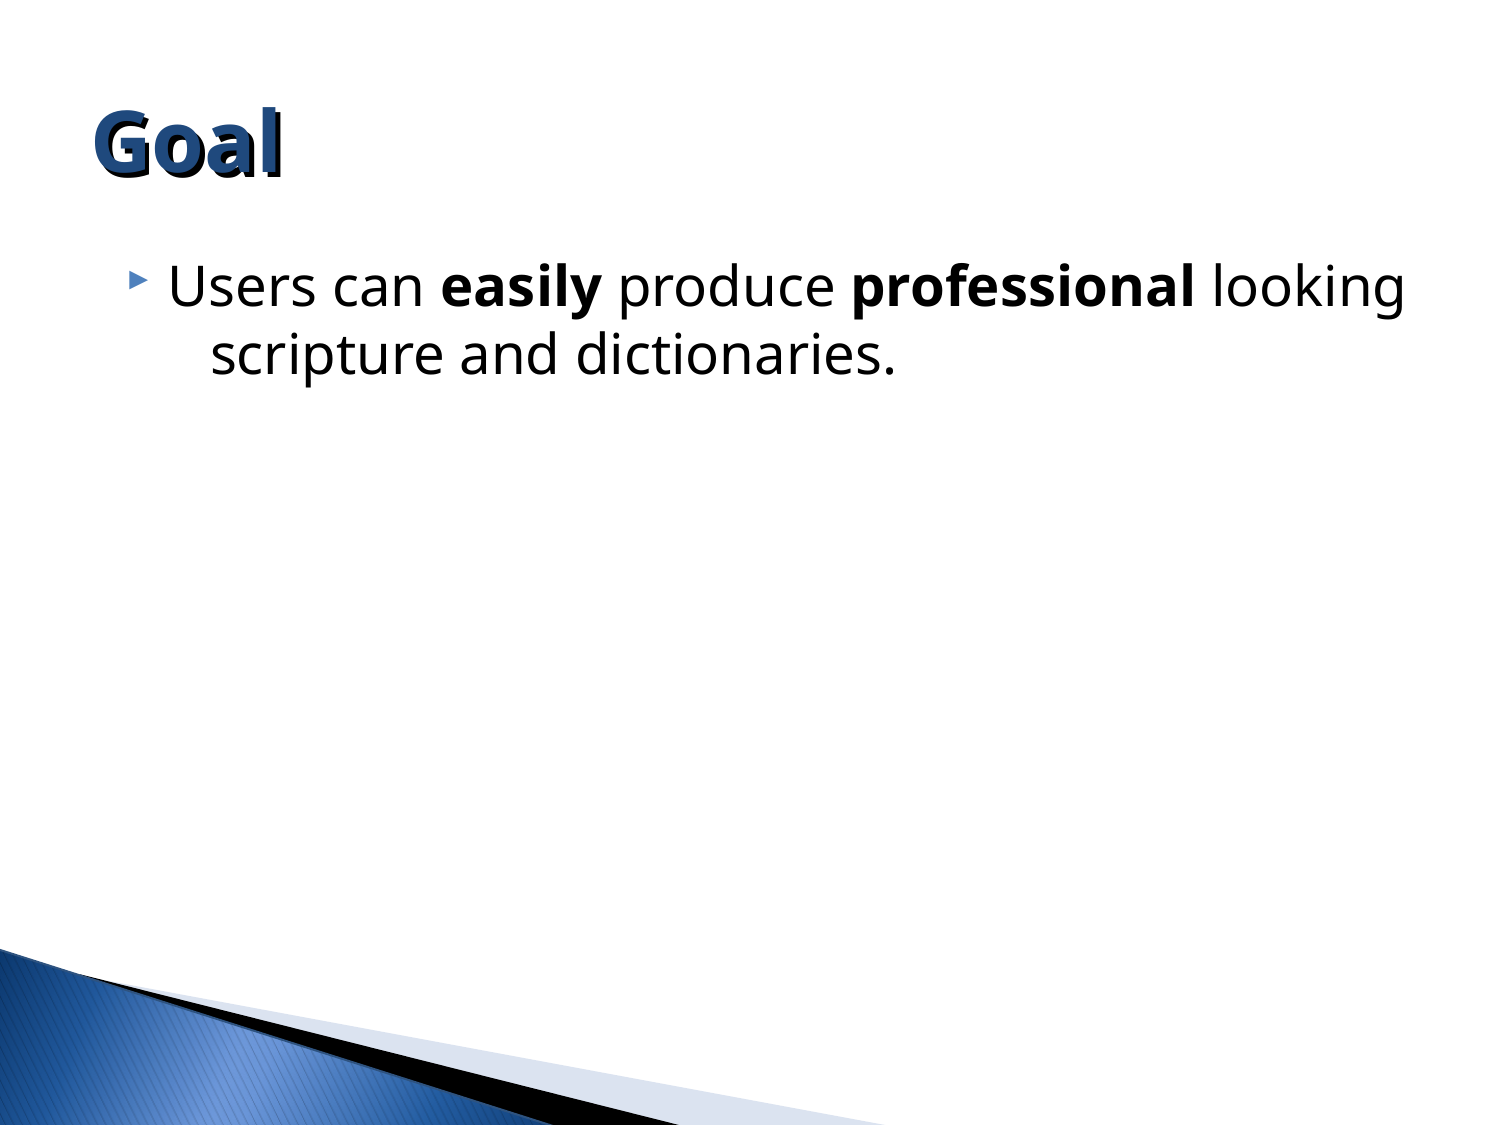

Goal
# Users can easily produce professional looking scripture and dictionaries.